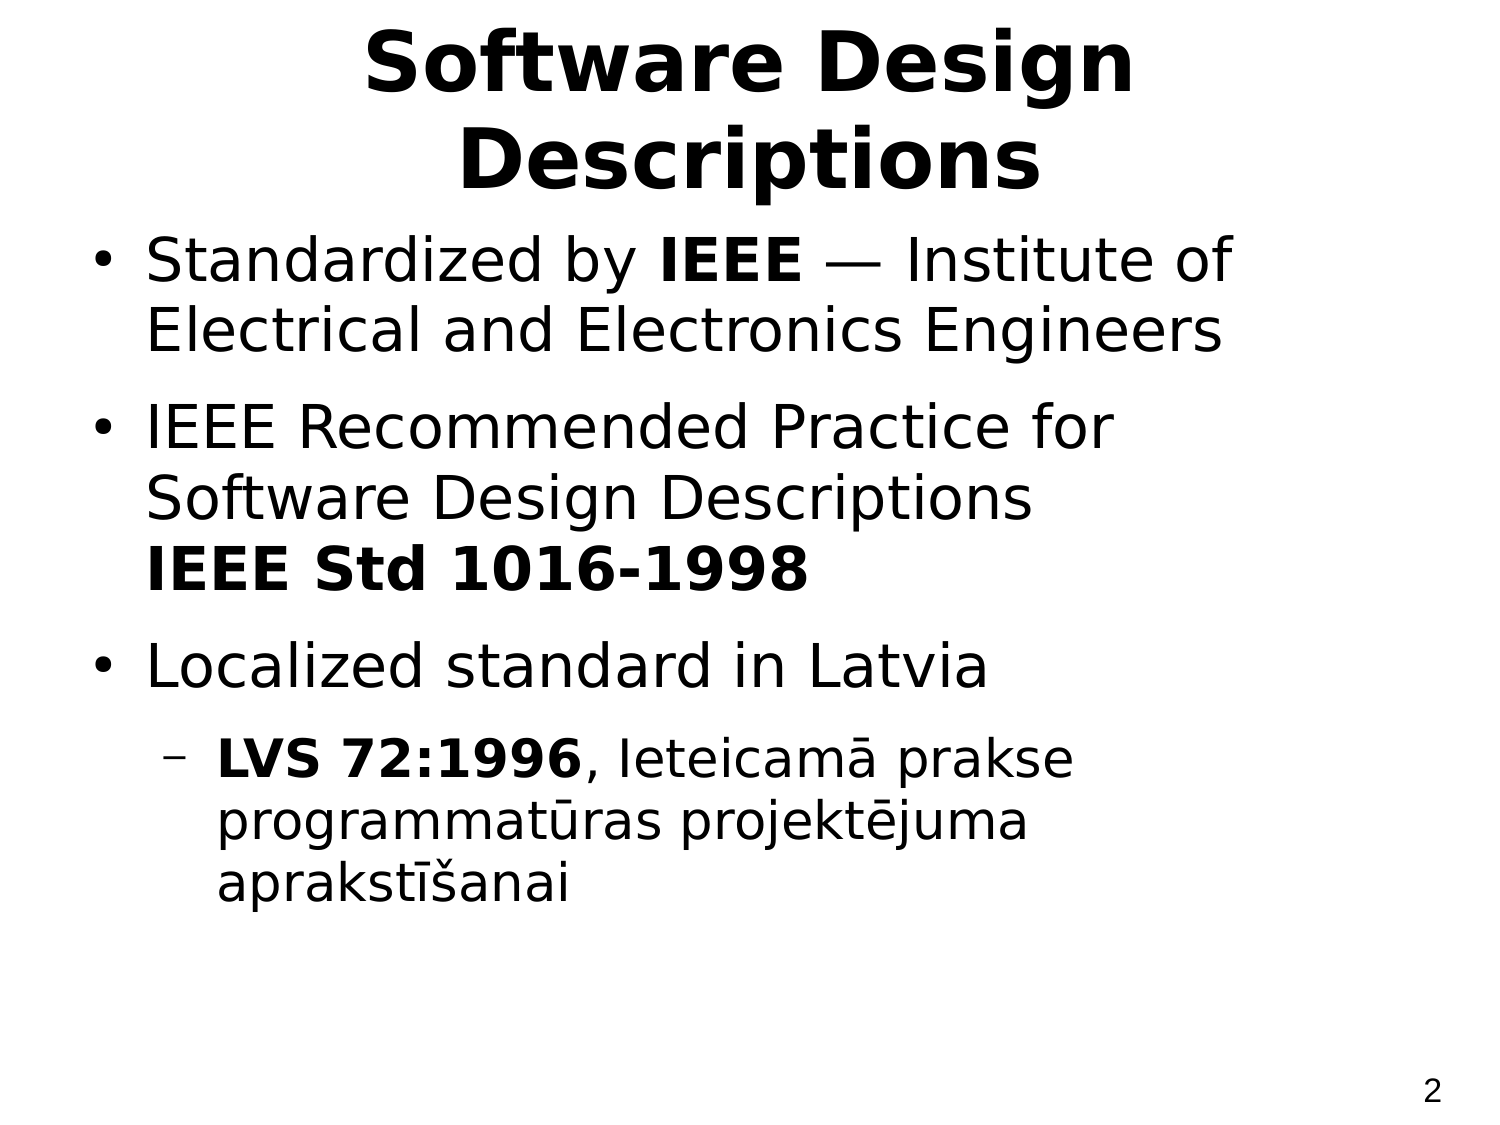

# Software Design Descriptions
Standardized by IEEE — Institute of Electrical and Electronics Engineers
IEEE Recommended Practice for Software Design Descriptions
IEEE Std 1016-1998
Localized standard in Latvia
LVS 72:1996, Ieteicamā prakse programmatūras projektējuma aprakstīšanai